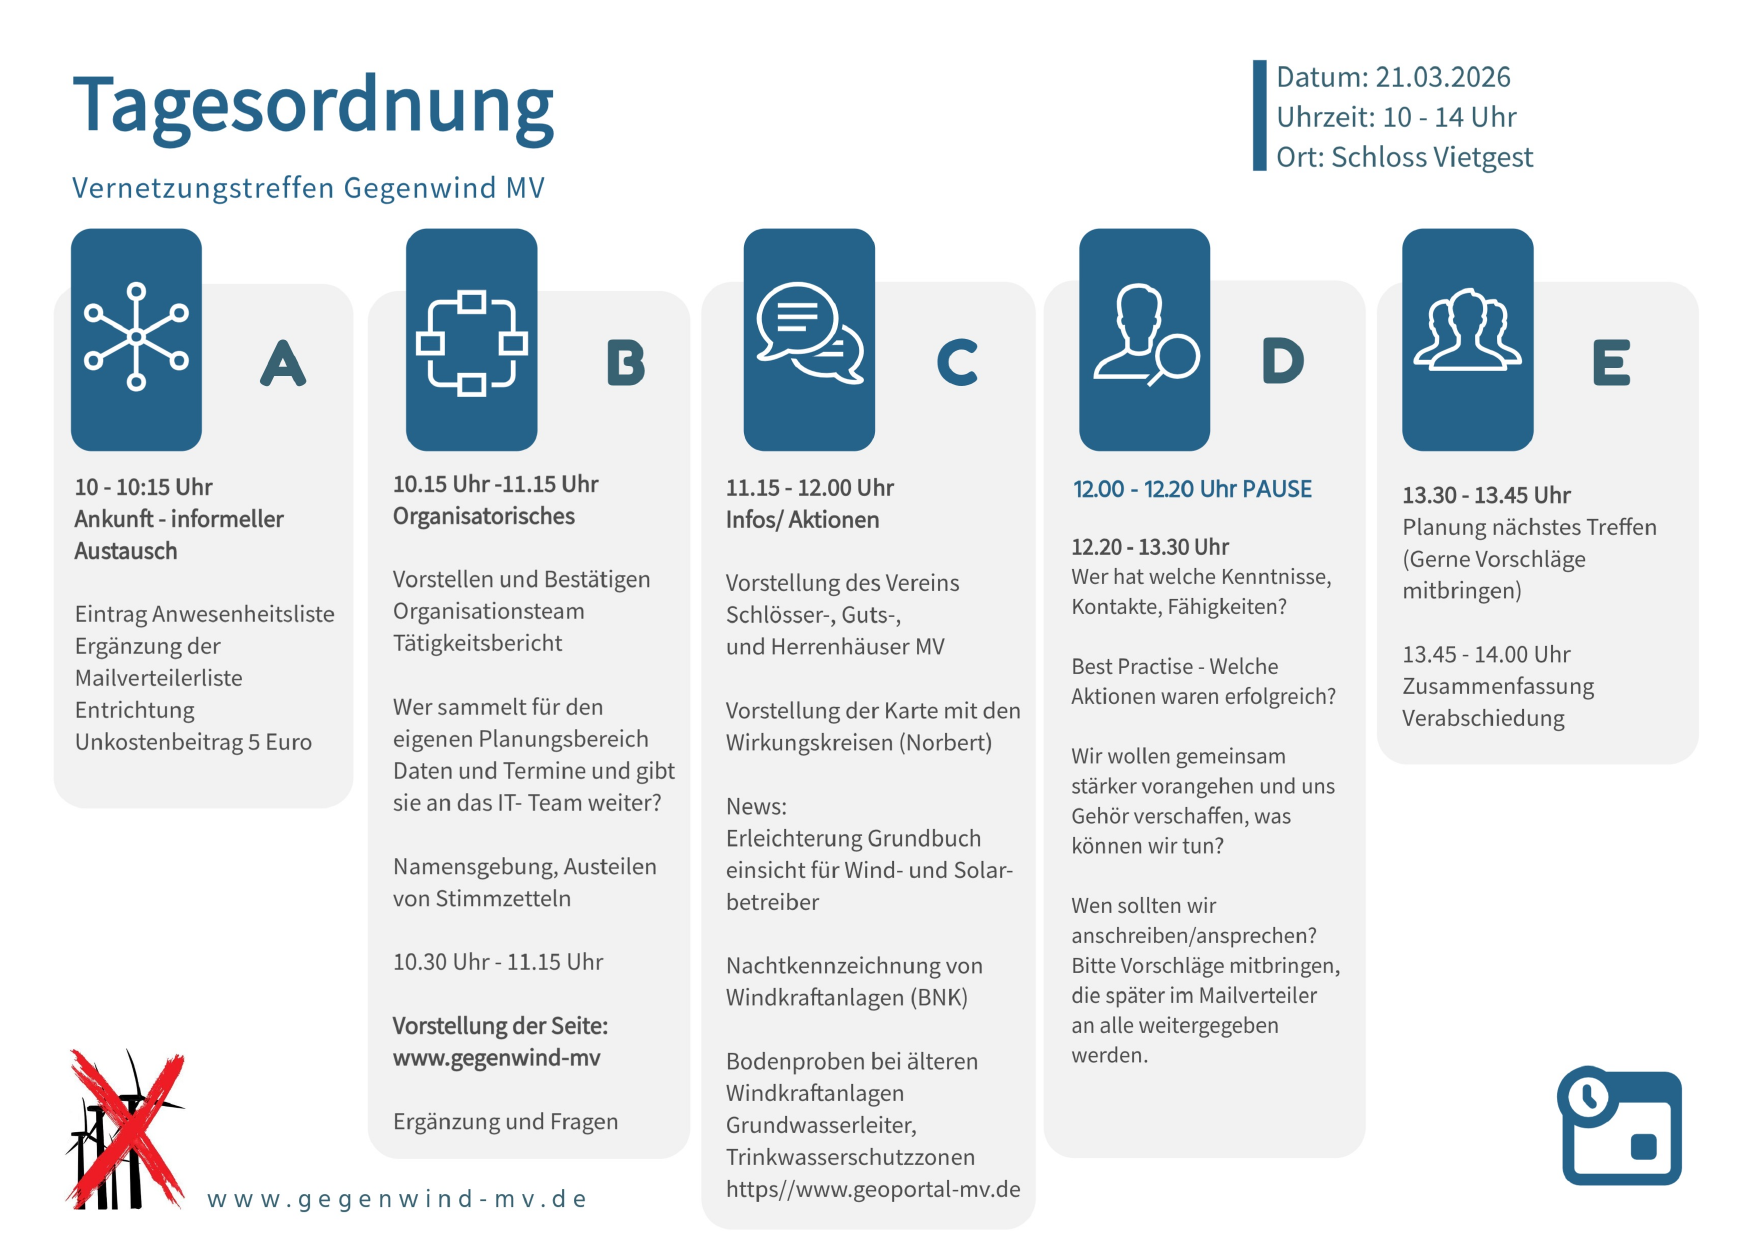

Tagesordnung
# 2. Vernetzungstreffen | Gegenwind MV
21.03.2026